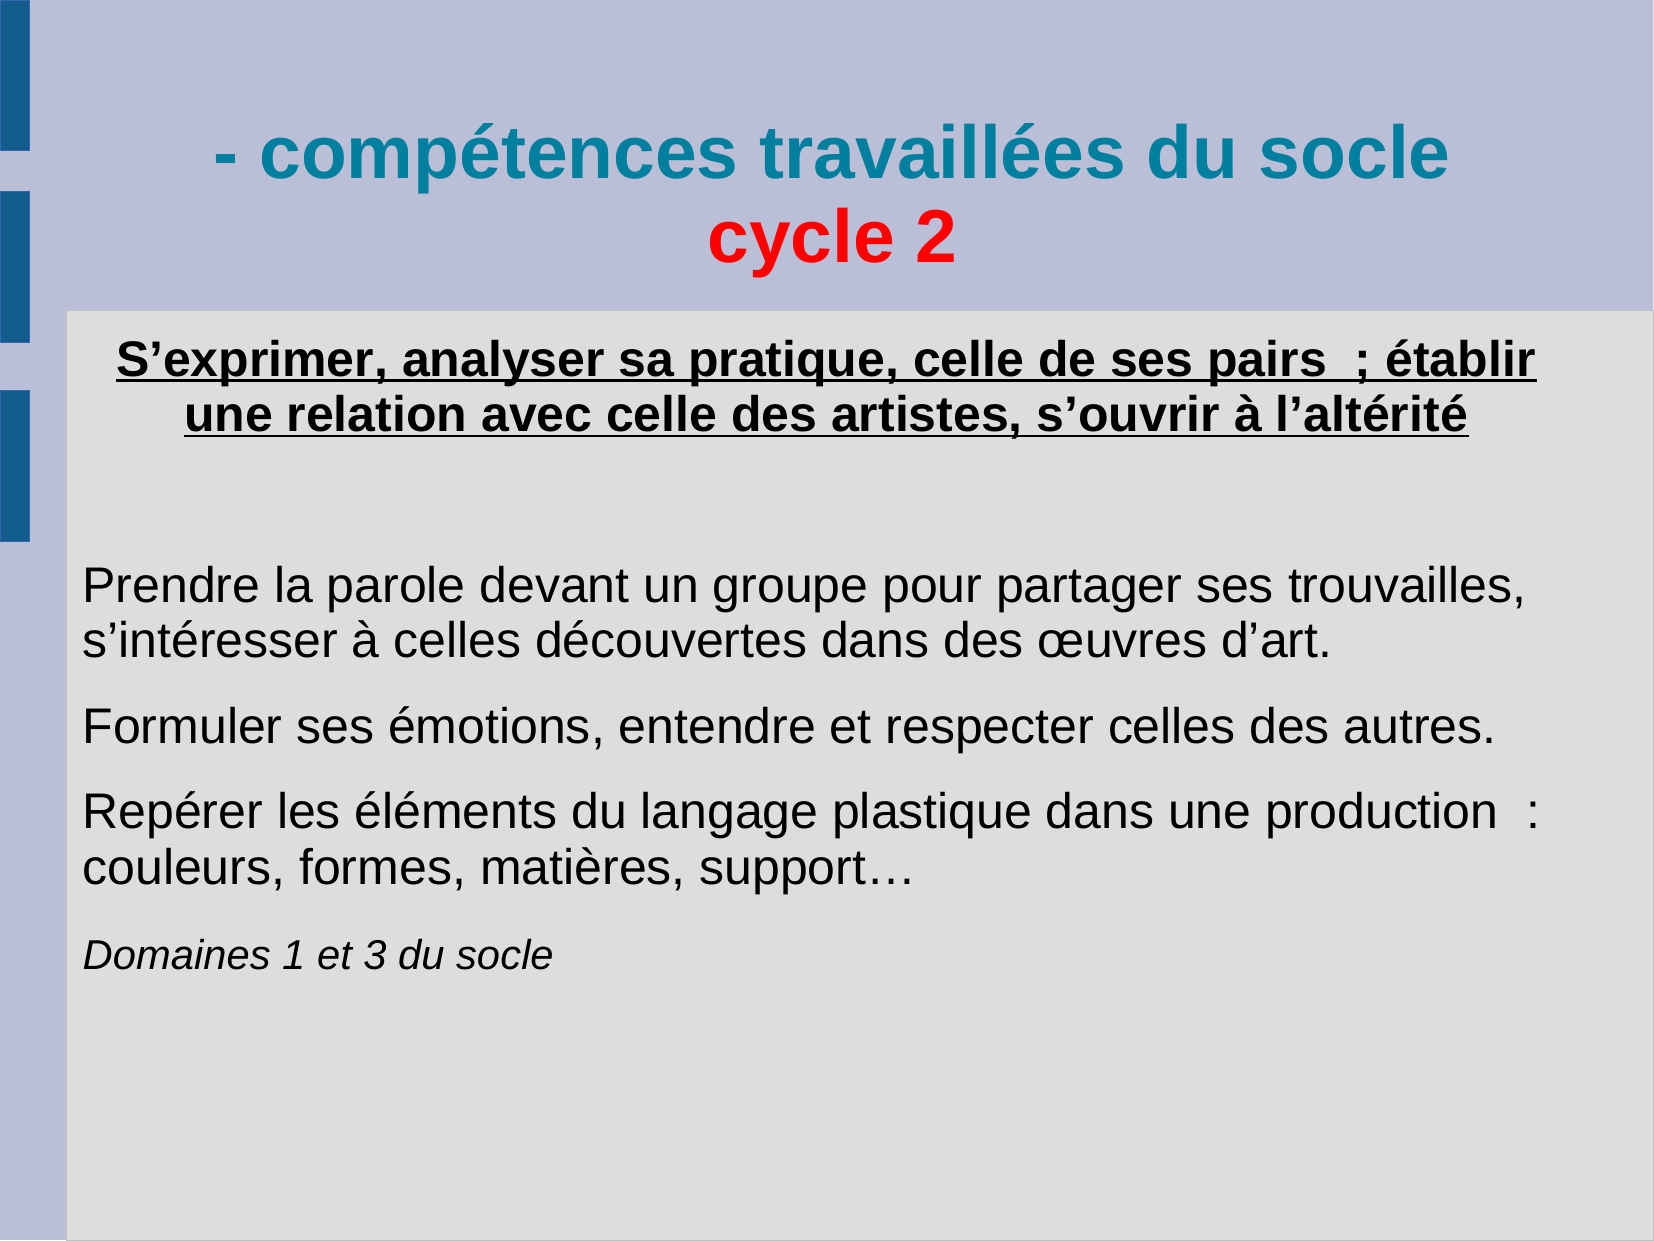

# - compétences travaillées du socle cycle 2
S’exprimer, analyser sa pratique, celle de ses pairs  ; établir une relation avec celle des artistes, s’ouvrir à l’altérité
Prendre la parole devant un groupe pour partager ses trouvailles, s’intéresser à celles découvertes dans des œuvres d’art.
Formuler ses émotions, entendre et respecter celles des autres.
Repérer les éléments du langage plastique dans une production  : couleurs, formes, matières, support…
Domaines 1 et 3 du socle